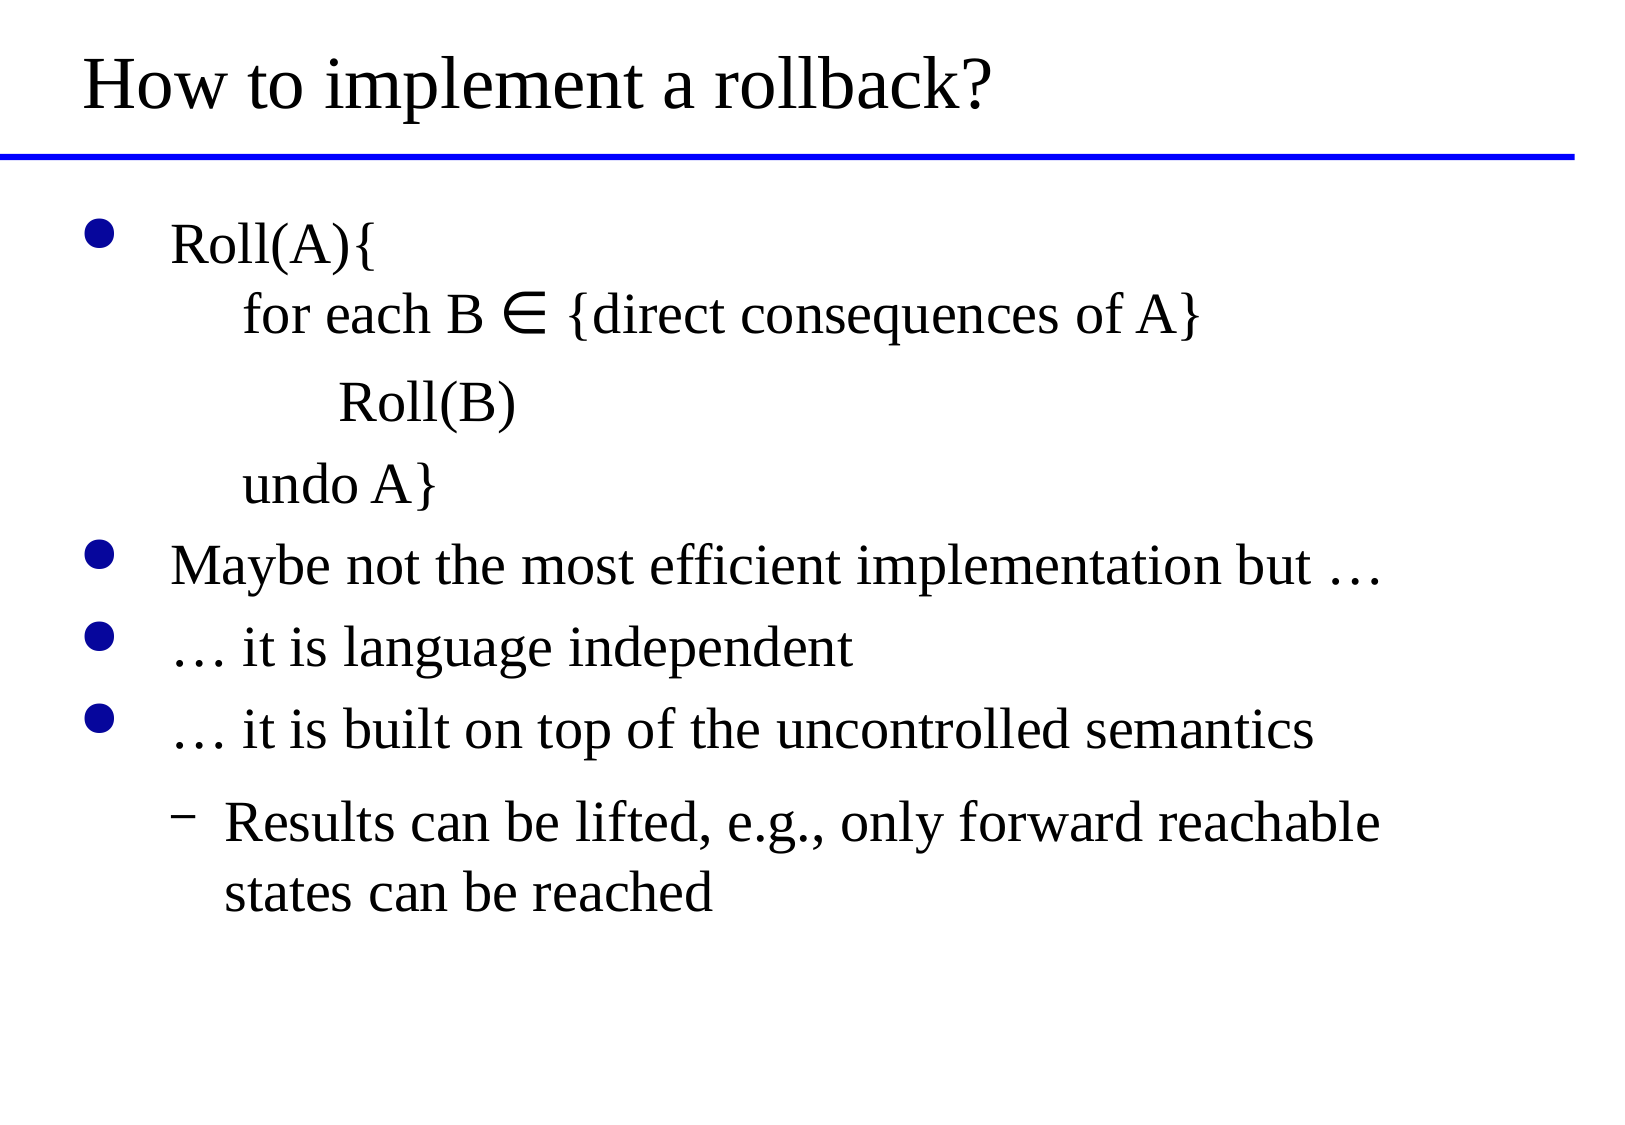

# How to implement a rollback?
Roll(A){
 for each B ∈ {direct consequences of A}
 Roll(B)
 undo A}
Maybe not the most efficient implementation but …
… it is language independent
… it is built on top of the uncontrolled semantics
Results can be lifted, e.g., only forward reachable states can be reached